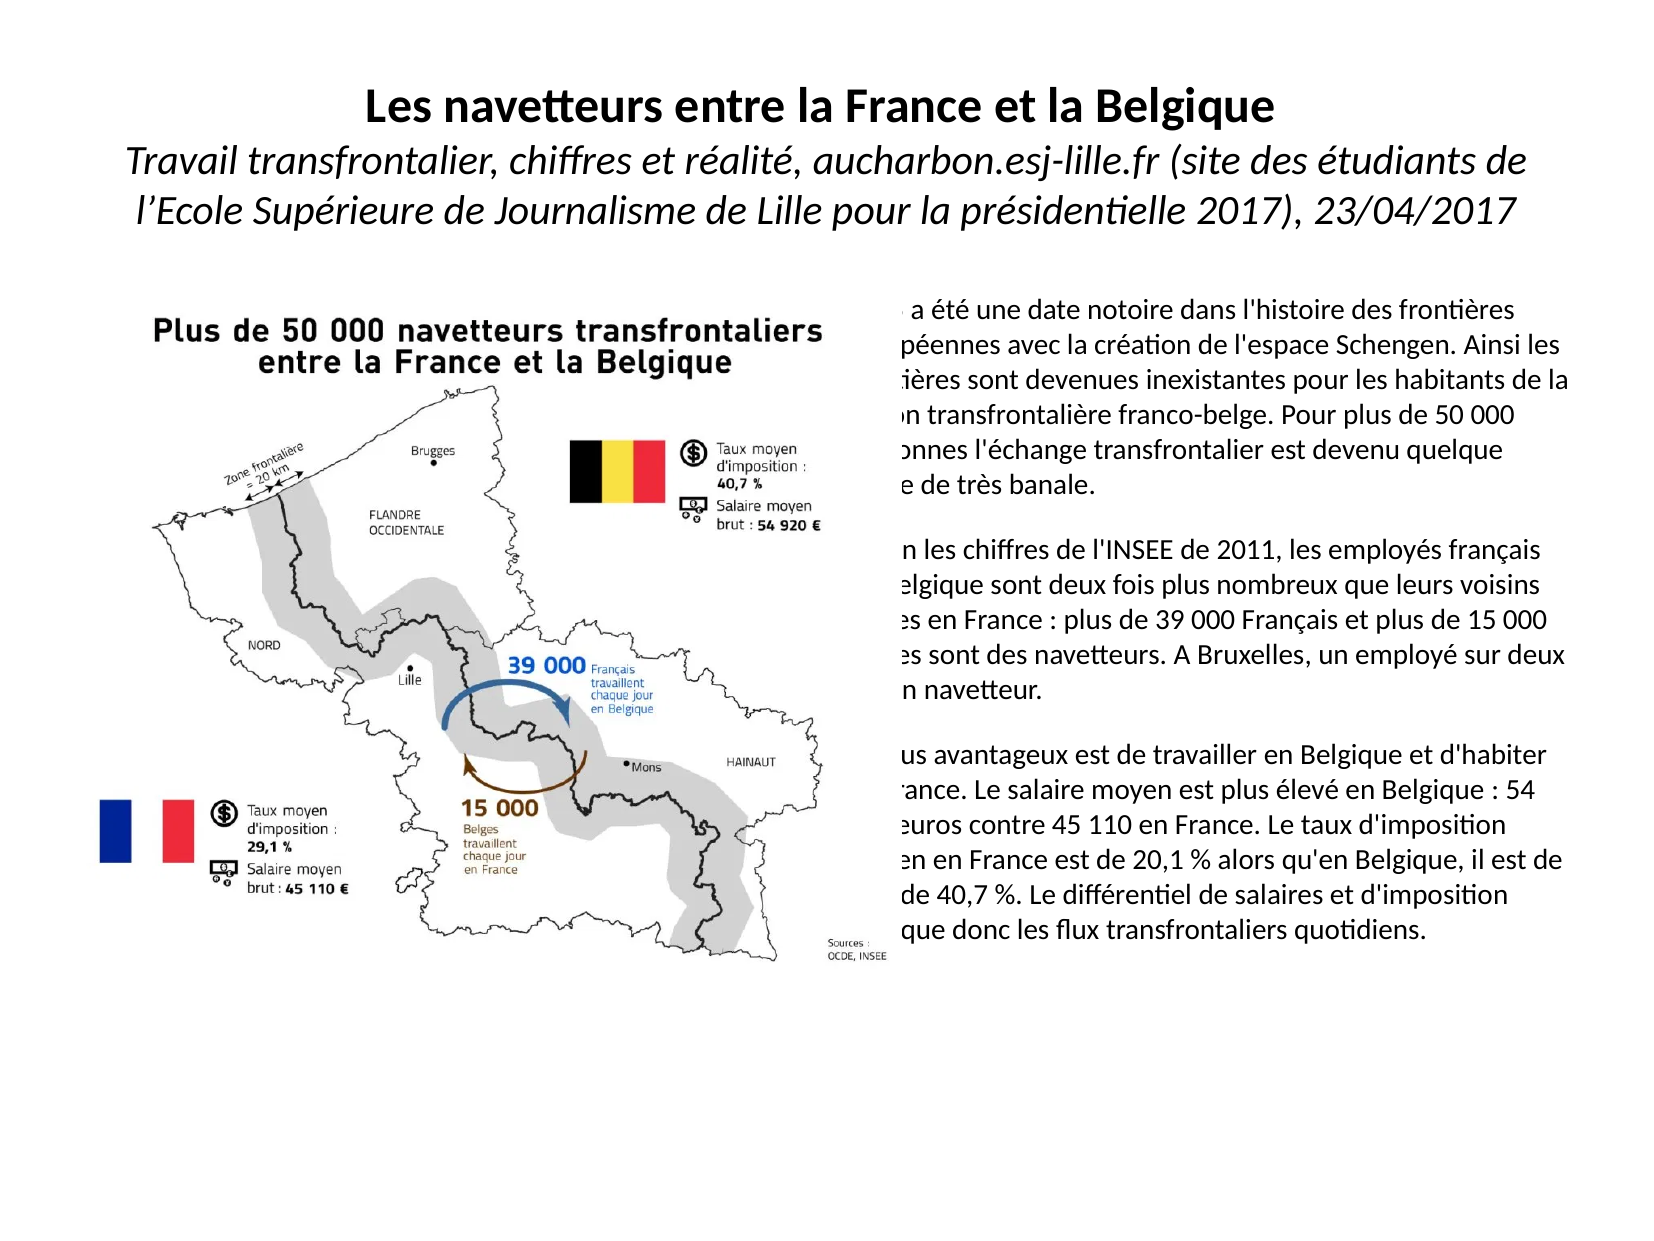

# Les navetteurs entre la France et la Belgique Travail transfrontalier, chiffres et réalité, aucharbon.esj-lille.fr (site des étudiants de l’Ecole Supérieure de Journalisme de Lille pour la présidentielle 2017), 23/04/2017
1995 a été une date notoire dans l'histoire des frontières européennes avec la création de l'espace Schengen. Ainsi les frontières sont devenues inexistantes pour les habitants de la région transfrontalière franco-belge. Pour plus de 50 000 personnes l'échange transfrontalier est devenu quelque chose de très banale.
 Selon les chiffres de l'INSEE de 2011, les employés français en Belgique sont deux fois plus nombreux que leurs voisins belges en France : plus de 39 000 Français et plus de 15 000 Belges sont des navetteurs. A Bruxelles, un employé sur deux est un navetteur.
Le plus avantageux est de travailler en Belgique et d'habiter en France. Le salaire moyen est plus élevé en Belgique : 54 920 euros contre 45 110 en France. Le taux d'imposition moyen en France est de 20,1 % alors qu'en Belgique, il est de plus de 40,7 %. Le différentiel de salaires et d'imposition explique donc les flux transfrontaliers quotidiens.